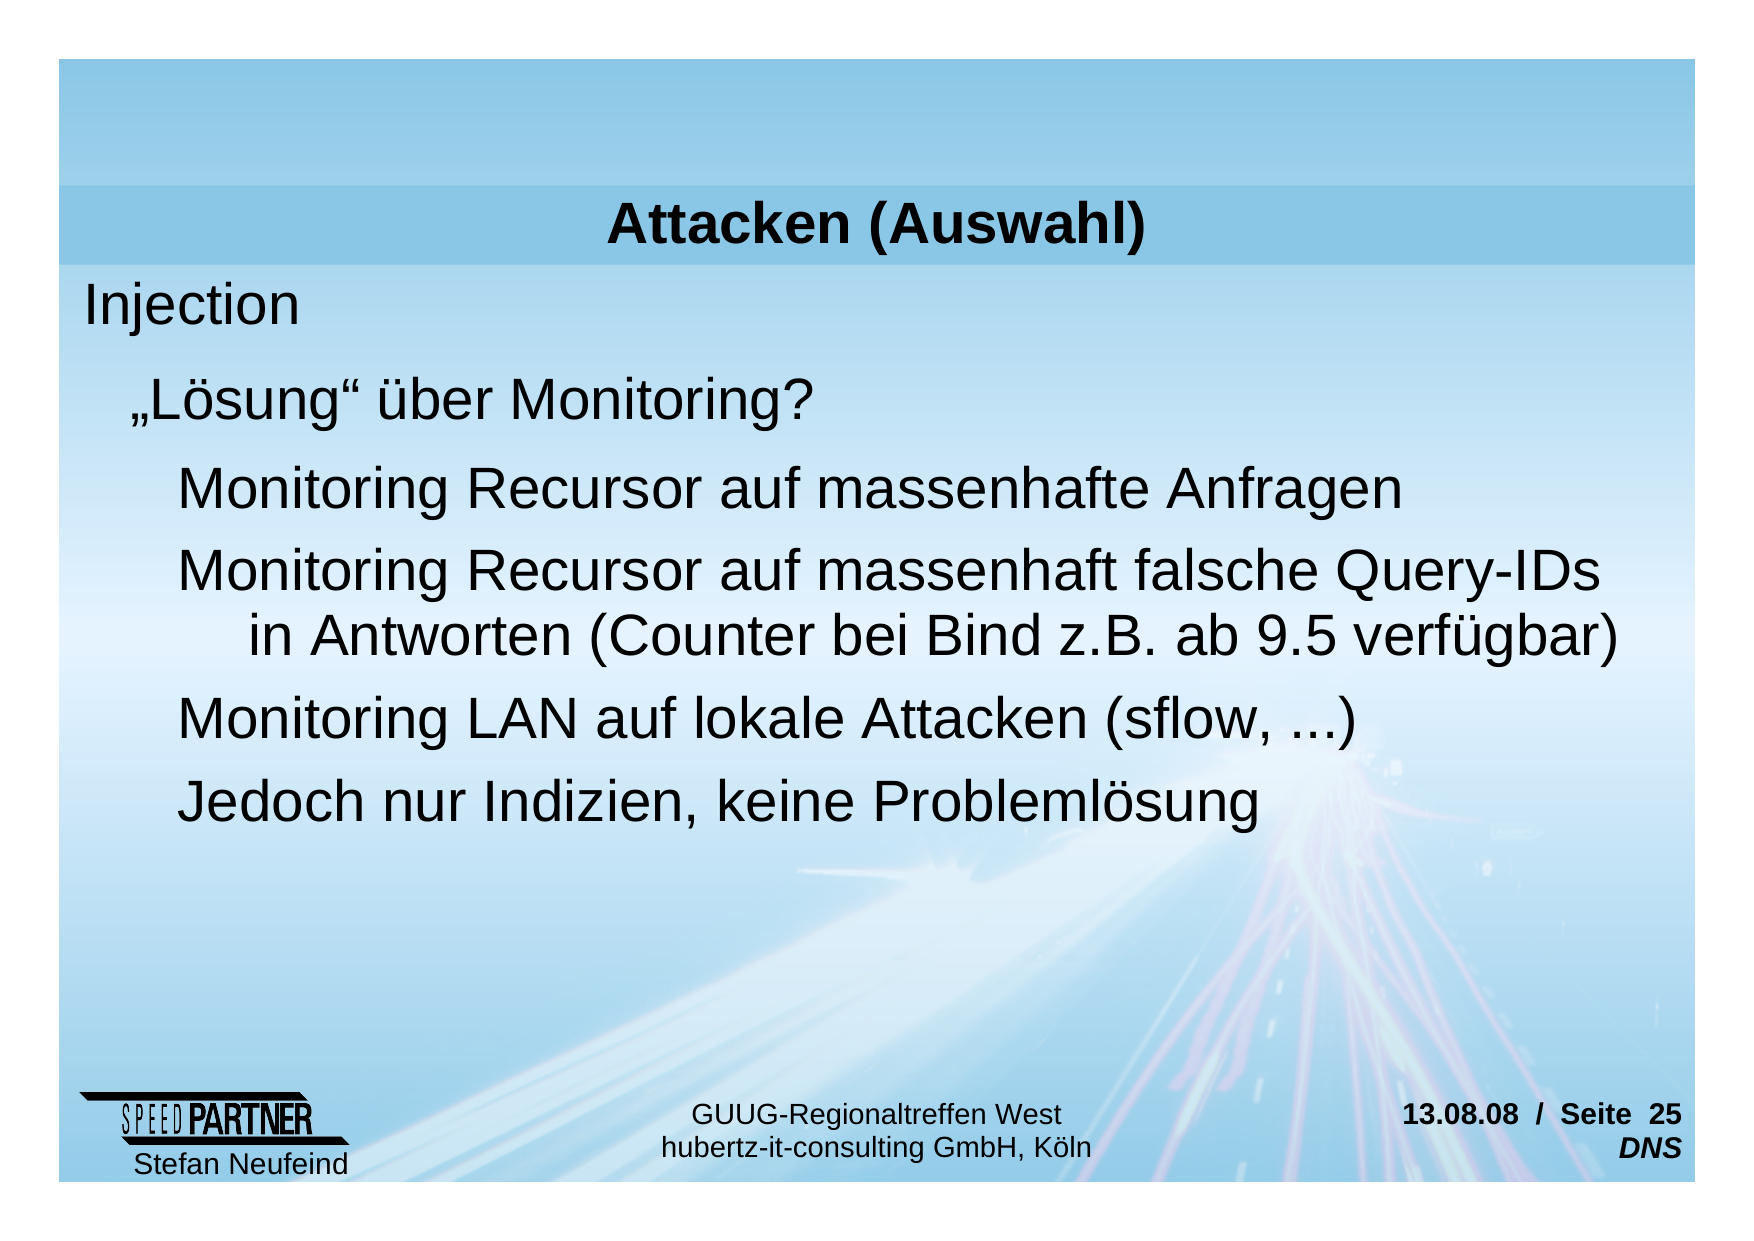

# Attacken (Auswahl)
Injection
„Lösung“ über Monitoring?
Monitoring Recursor auf massenhafte Anfragen
Monitoring Recursor auf massenhaft falsche Query-IDs
in Antworten (Counter bei Bind z.B. ab 9.5 verfügbar)
Monitoring LAN auf lokale Attacken (sflow, ...)
Jedoch nur Indizien, keine Problemlösung